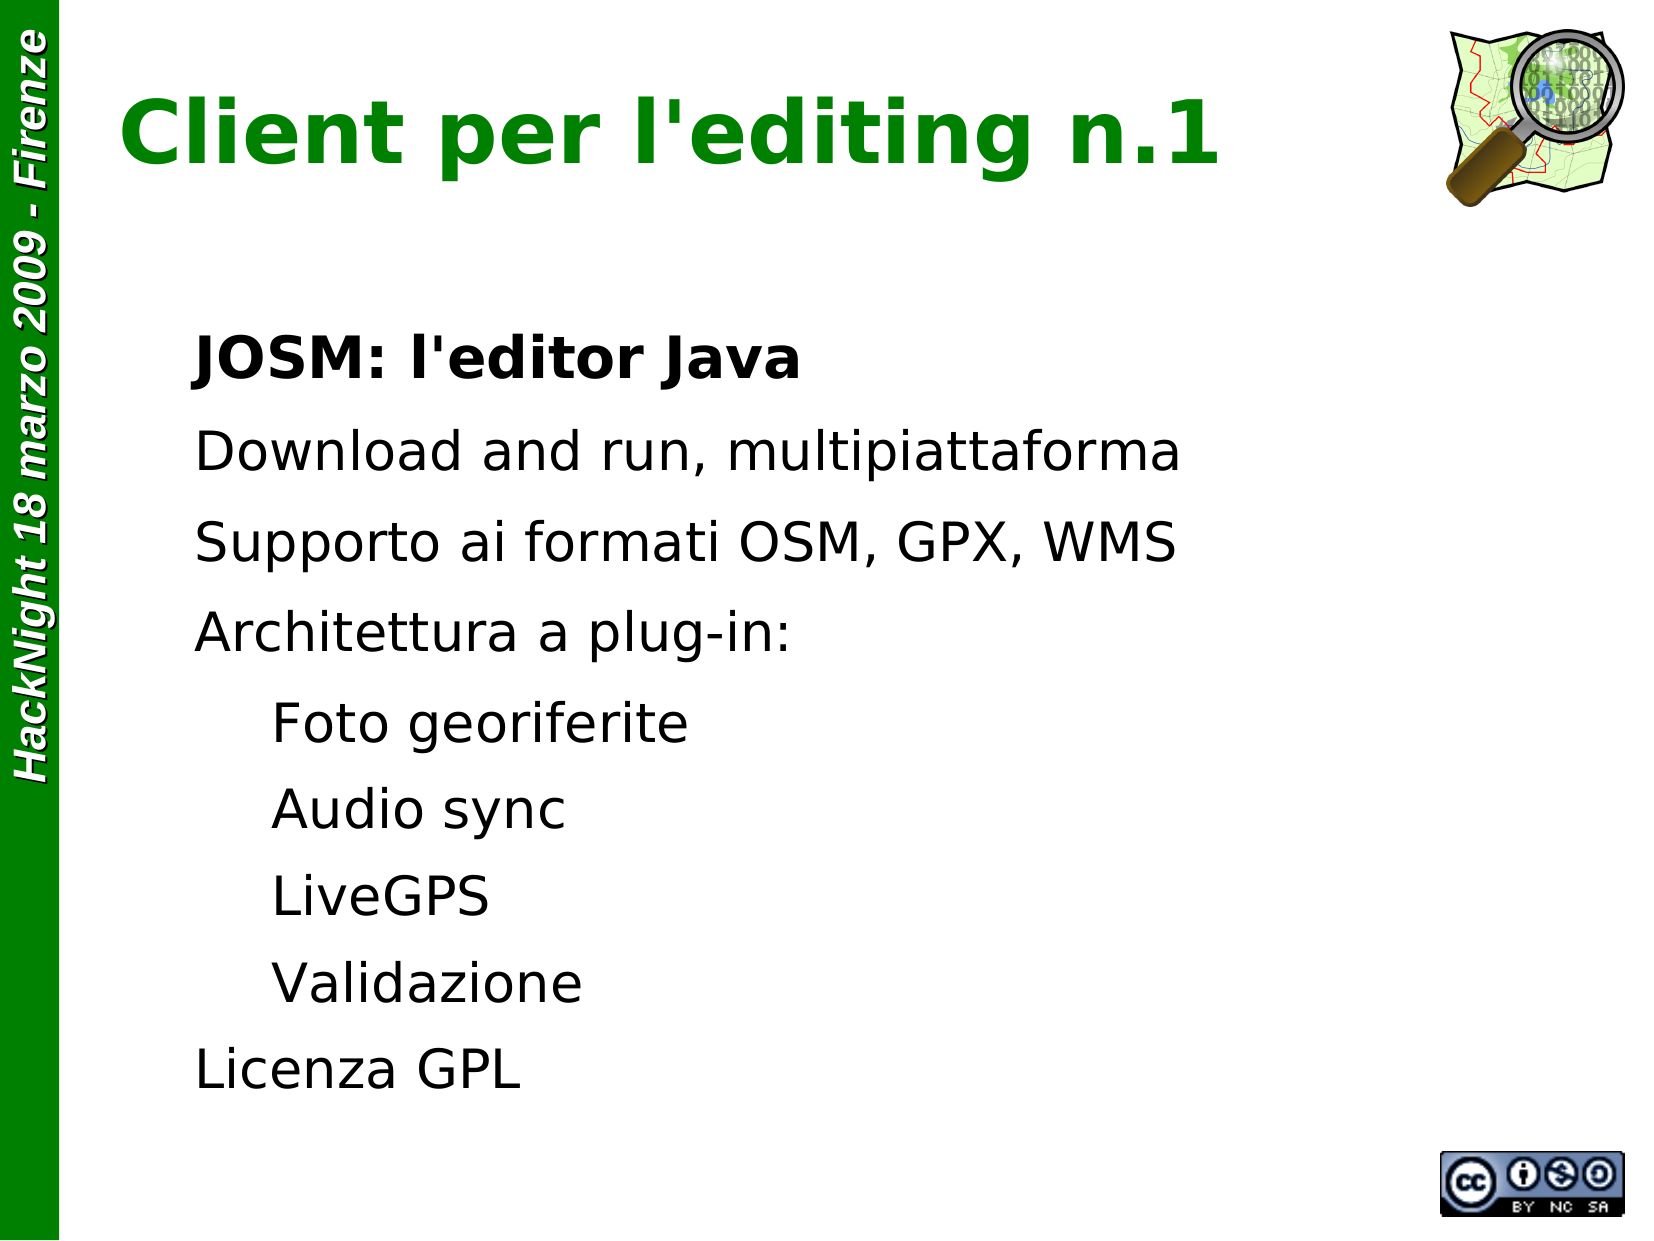

# Client per l'editing n.1
JOSM: l'editor Java
Download and run, multipiattaforma
Supporto ai formati OSM, GPX, WMS
Architettura a plug-in:
Foto georiferite
Audio sync
LiveGPS
Validazione
Licenza GPL